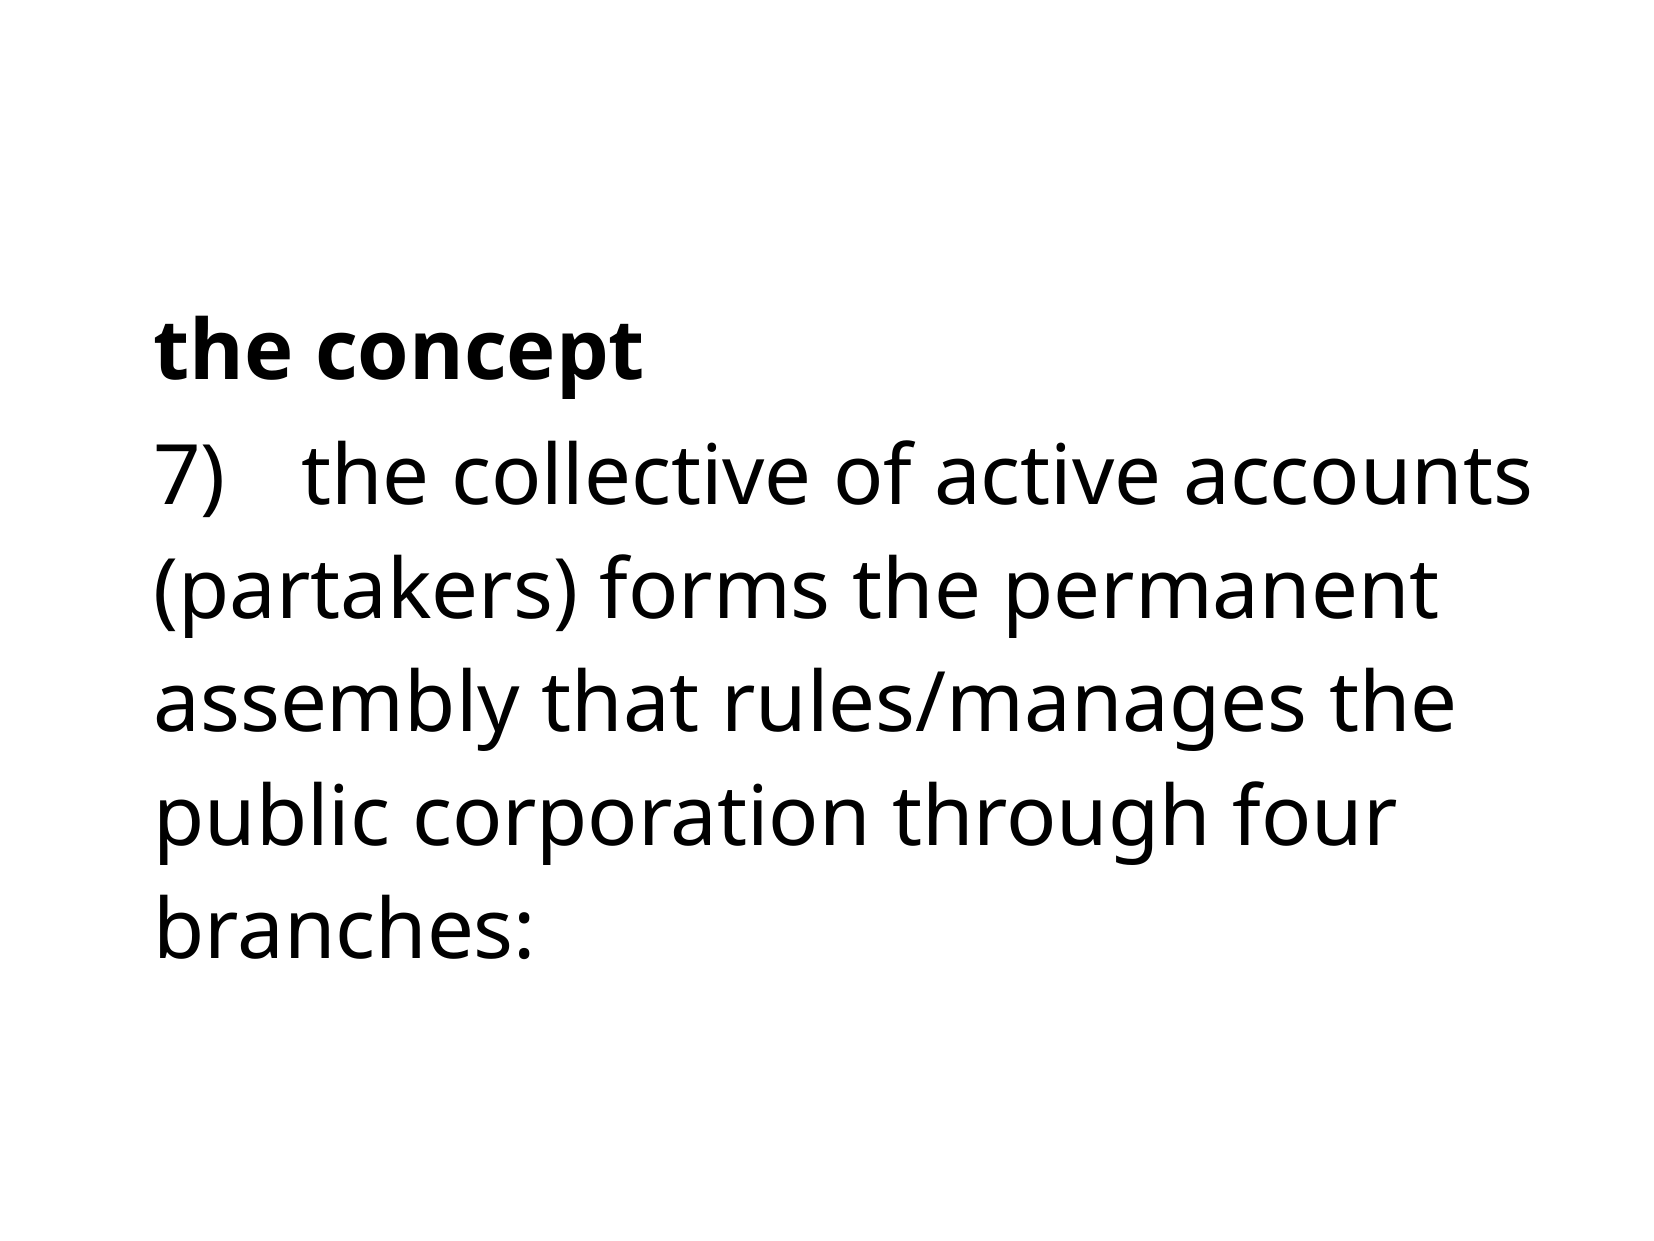

# the concept
7) 	the collective of active accounts (partakers) forms the permanent assembly that rules/manages the public corporation through four branches: